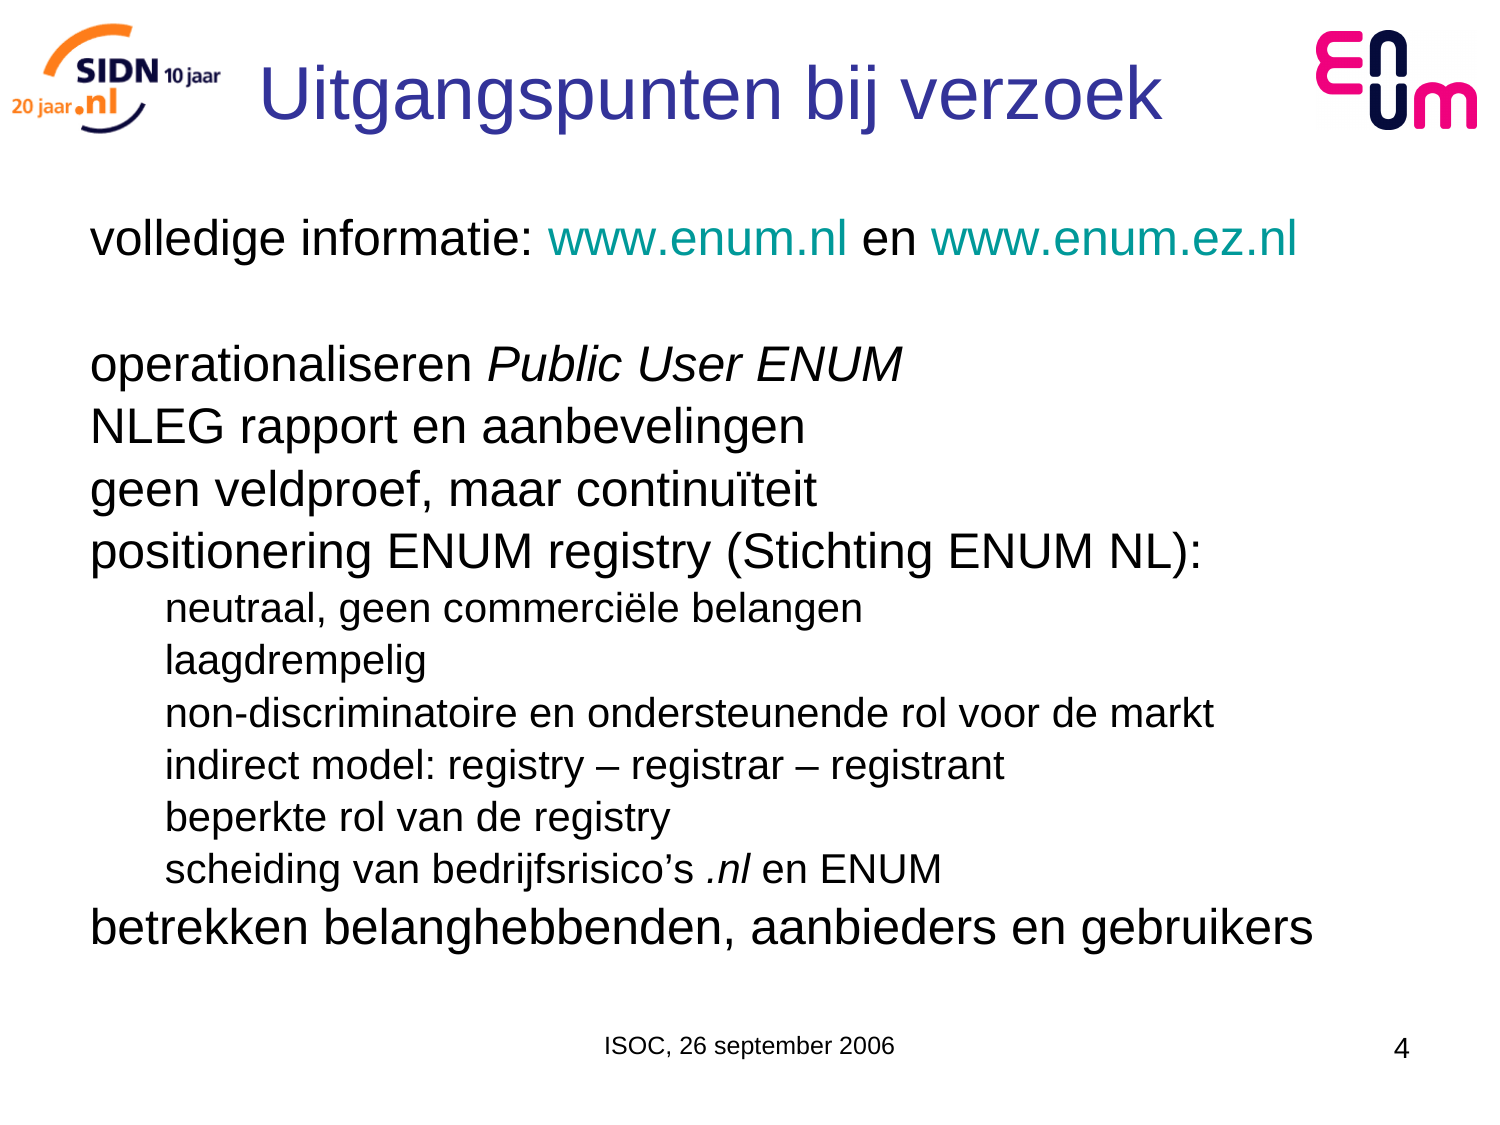

# Uitgangspunten bij verzoek
volledige informatie: www.enum.nl en www.enum.ez.nl
operationaliseren Public User ENUM
NLEG rapport en aanbevelingen
geen veldproef, maar continuïteit
positionering ENUM registry (Stichting ENUM NL):
neutraal, geen commerciële belangen
laagdrempelig
non-discriminatoire en ondersteunende rol voor de markt
indirect model: registry – registrar – registrant
beperkte rol van de registry
scheiding van bedrijfsrisico’s .nl en ENUM
betrekken belanghebbenden, aanbieders en gebruikers
ISOC, 26 september 2006
4